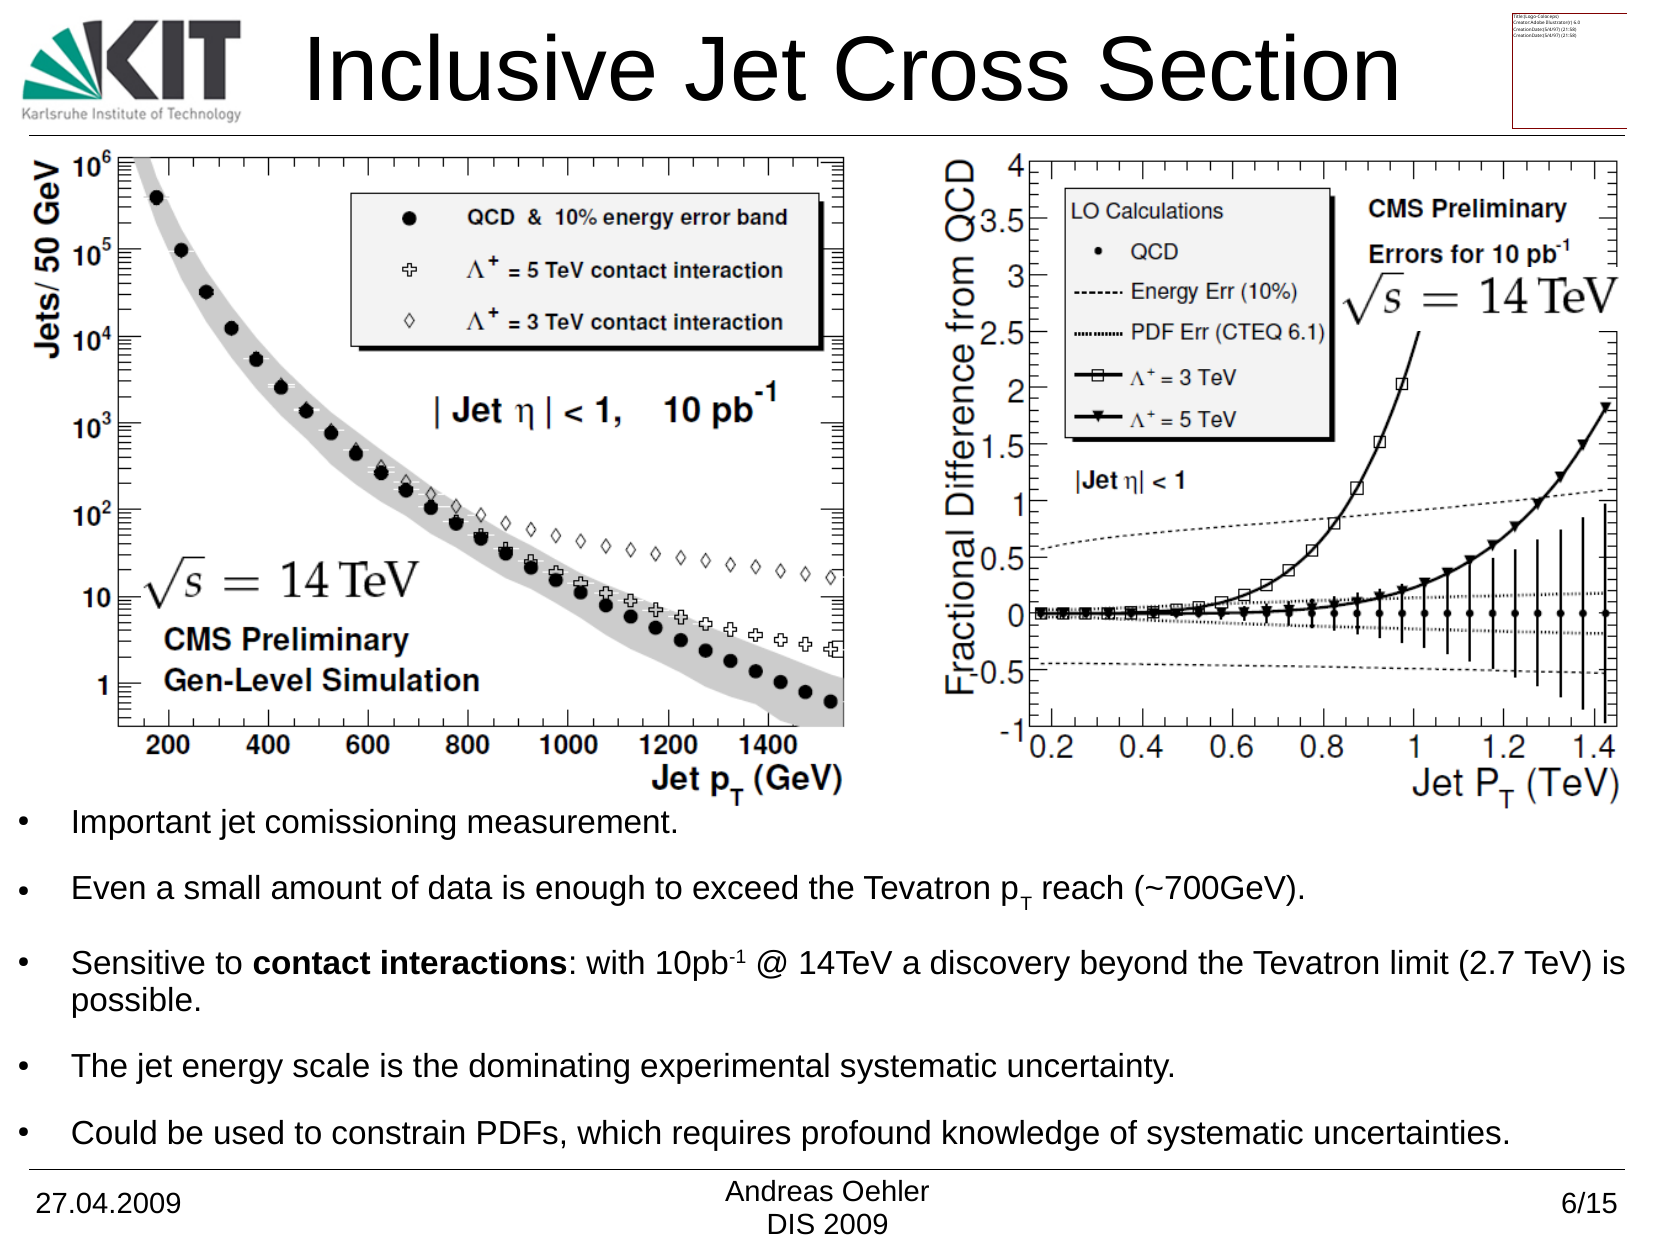

# Inclusive Jet Cross Section
Important jet comissioning measurement.
Even a small amount of data is enough to exceed the Tevatron pT reach (~700GeV).
Sensitive to contact interactions: with 10pb-1 @ 14TeV a discovery beyond the Tevatron limit (2.7 TeV) is possible.
The jet energy scale is the dominating experimental systematic uncertainty.
Could be used to constrain PDFs, which requires profound knowledge of systematic uncertainties.
Andreas Oehler DIS 2009
27.04.2009
6